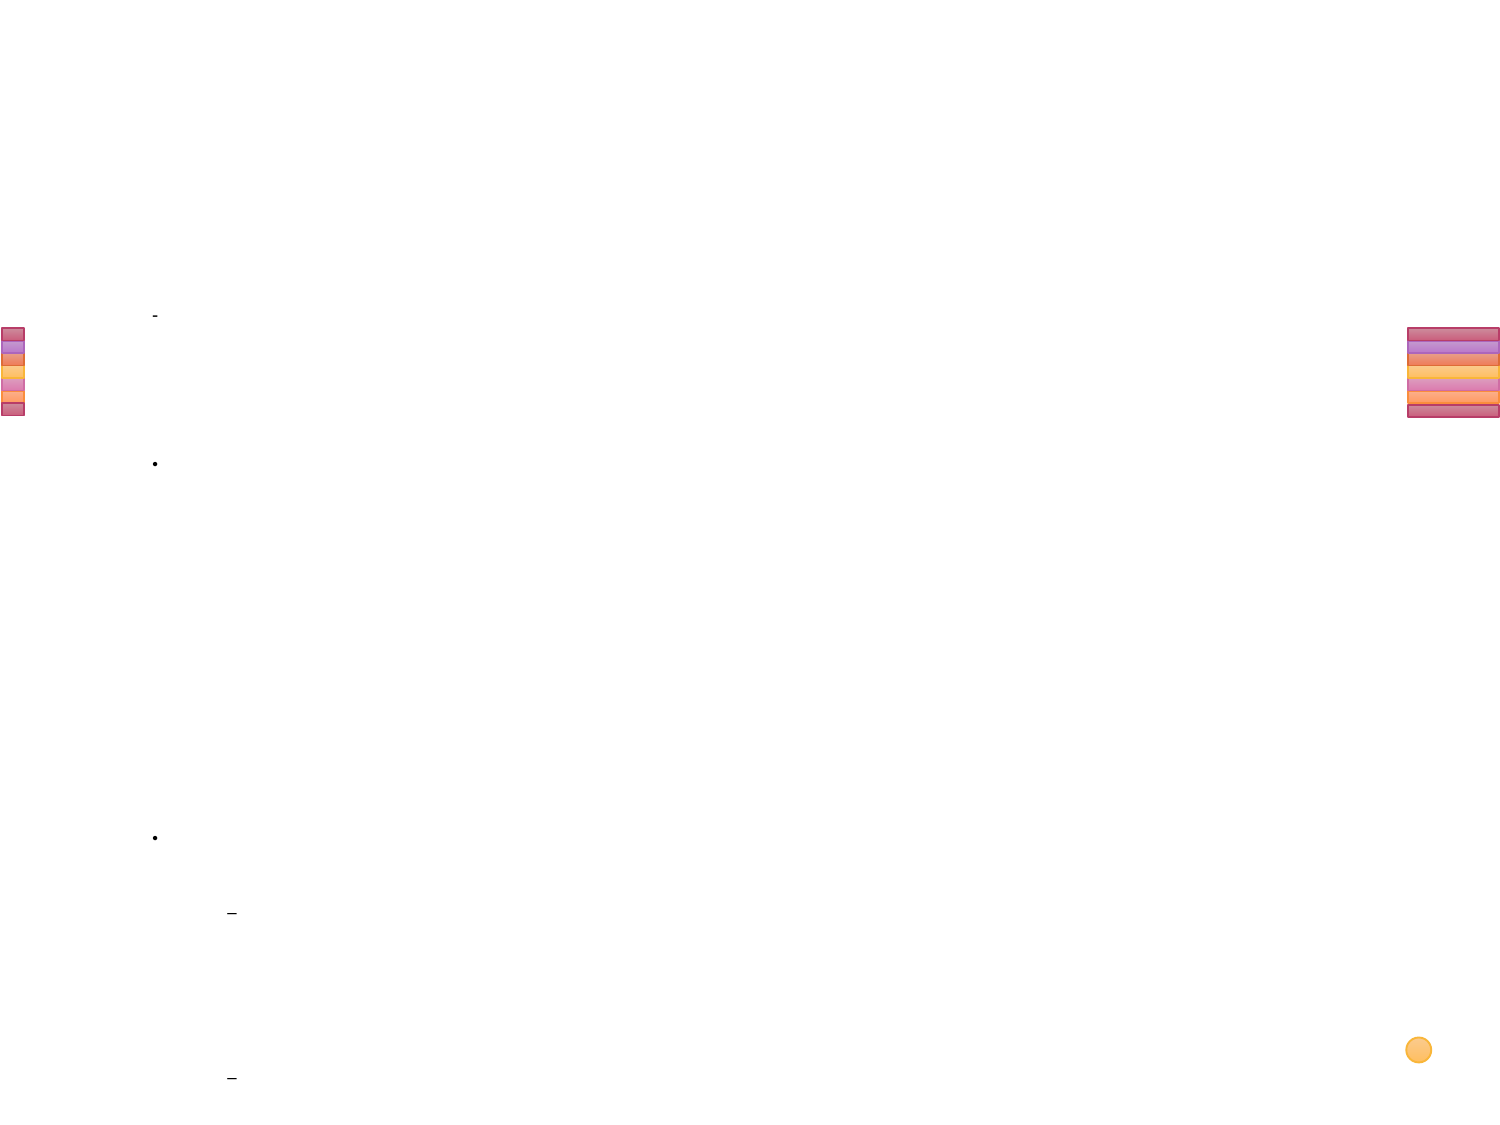

V.- FLEXIBILIDAD ESPACIAL
(VIII)
# VI.2.- Movilidad geográfica colectiva.
3) En caso de acuerdo entre empresario y RRTT: puede adoptarse sin perjuicio del derecho de los trabajadores a optar por el traslado o la extinción indemnizada. Puede acordarse en cualquier momento la sustitución del período de consultas por la aplicación del procedimiento de mediación o arbitraje que sea de aplicación en el ámbito de la empresa
4) En caso de falta de acuerdo:
Notificación a los trabajadores y a sus representantes de la decisión sobre el 	traslado y ejecutividad de la misma en el plazo de 30 días
Impugnación de la decisión empresarial haya o no acuerdo por vía de conflicto 	colectivo, conforme al art.153.1 ET, que será de ejecución individualizable conforme al 	art.160.3 y 247 .2 LRJS.
Impugnaciones individuales cuya tramitación se paraliza hasta la resolución de la 	acción de conflicto, cuya sentencia tiene efectos de cosa juzgada en los procesos 	individuales  (art.40.2ET y 160.5 Y 247.2 LRJS)